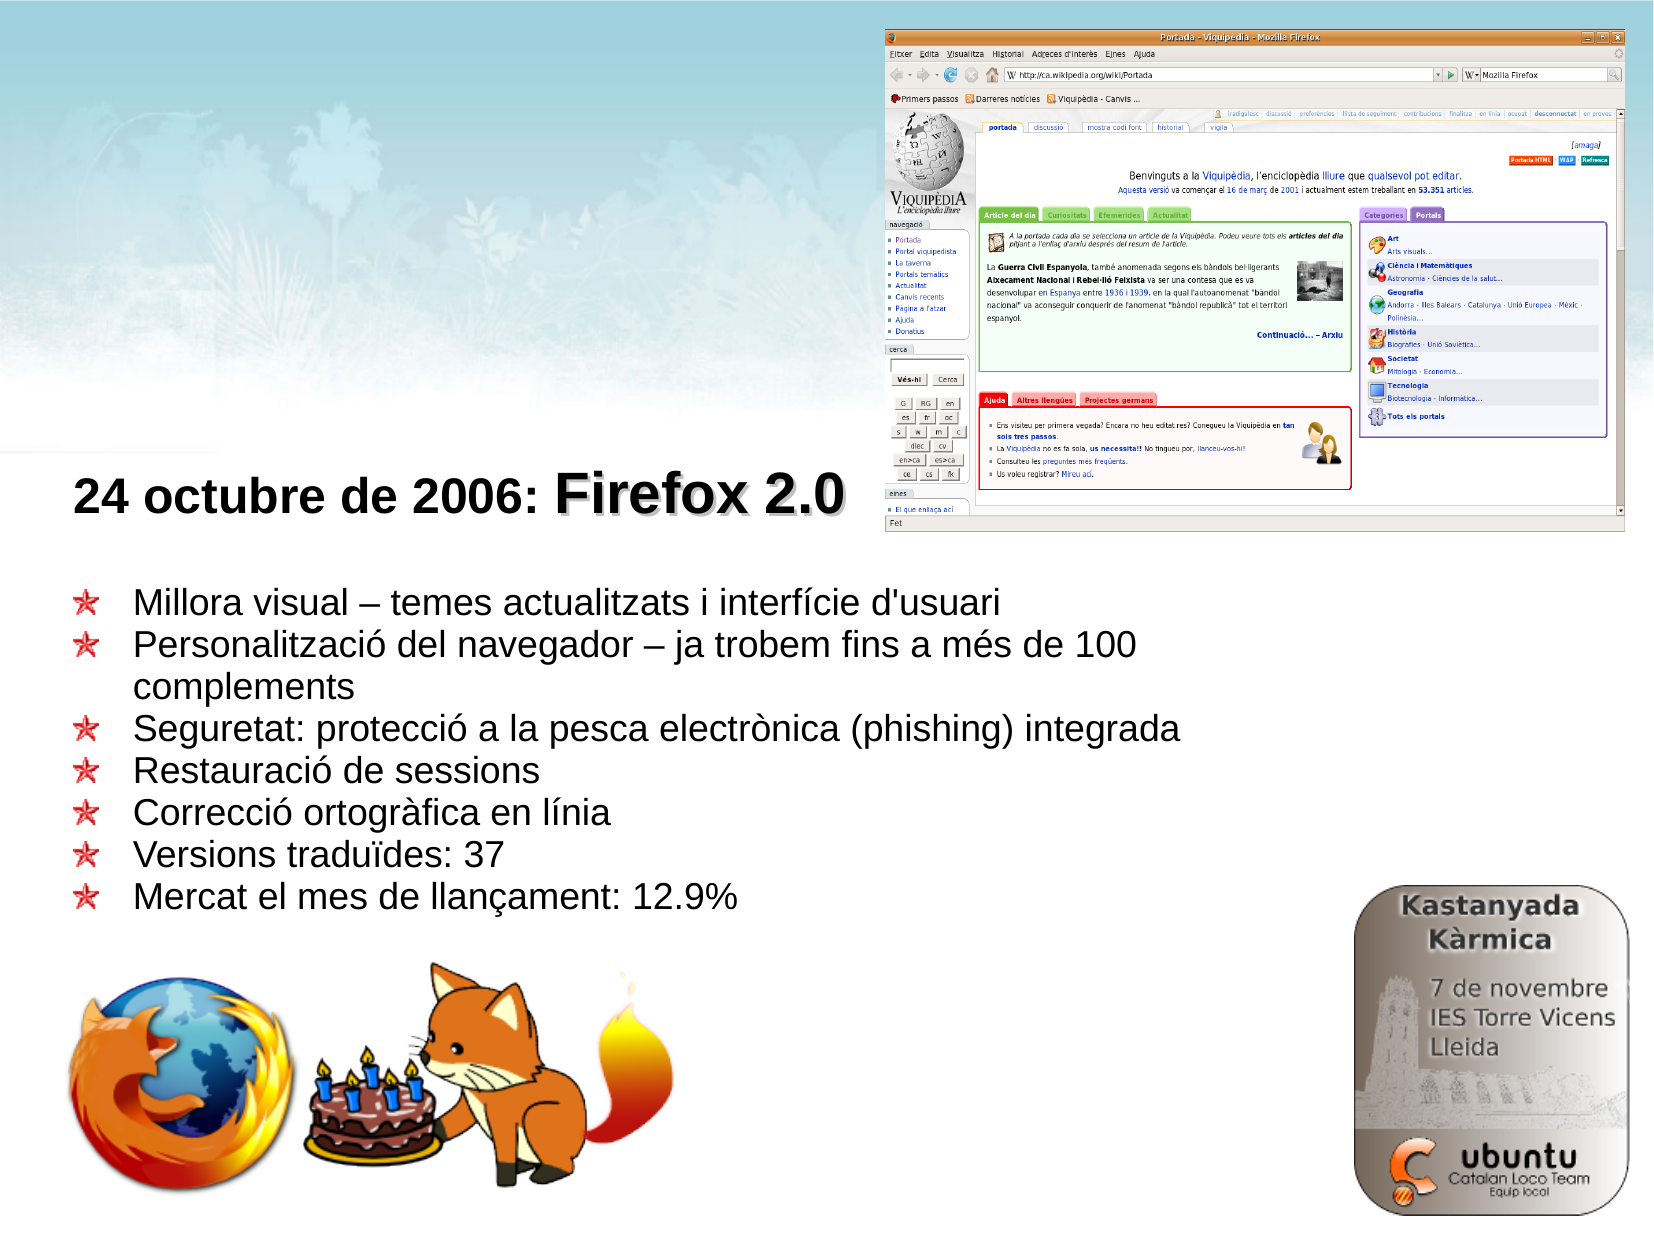

24 octubre de 2006: Firefox 2.0
Millora visual – temes actualitzats i interfície d'usuari
Personalització del navegador – ja trobem fins a més de 100 complements
Seguretat: protecció a la pesca electrònica (phishing) integrada
Restauració de sessions
Correcció ortogràfica en línia
Versions traduïdes: 37
Mercat el mes de llançament: 12.9%